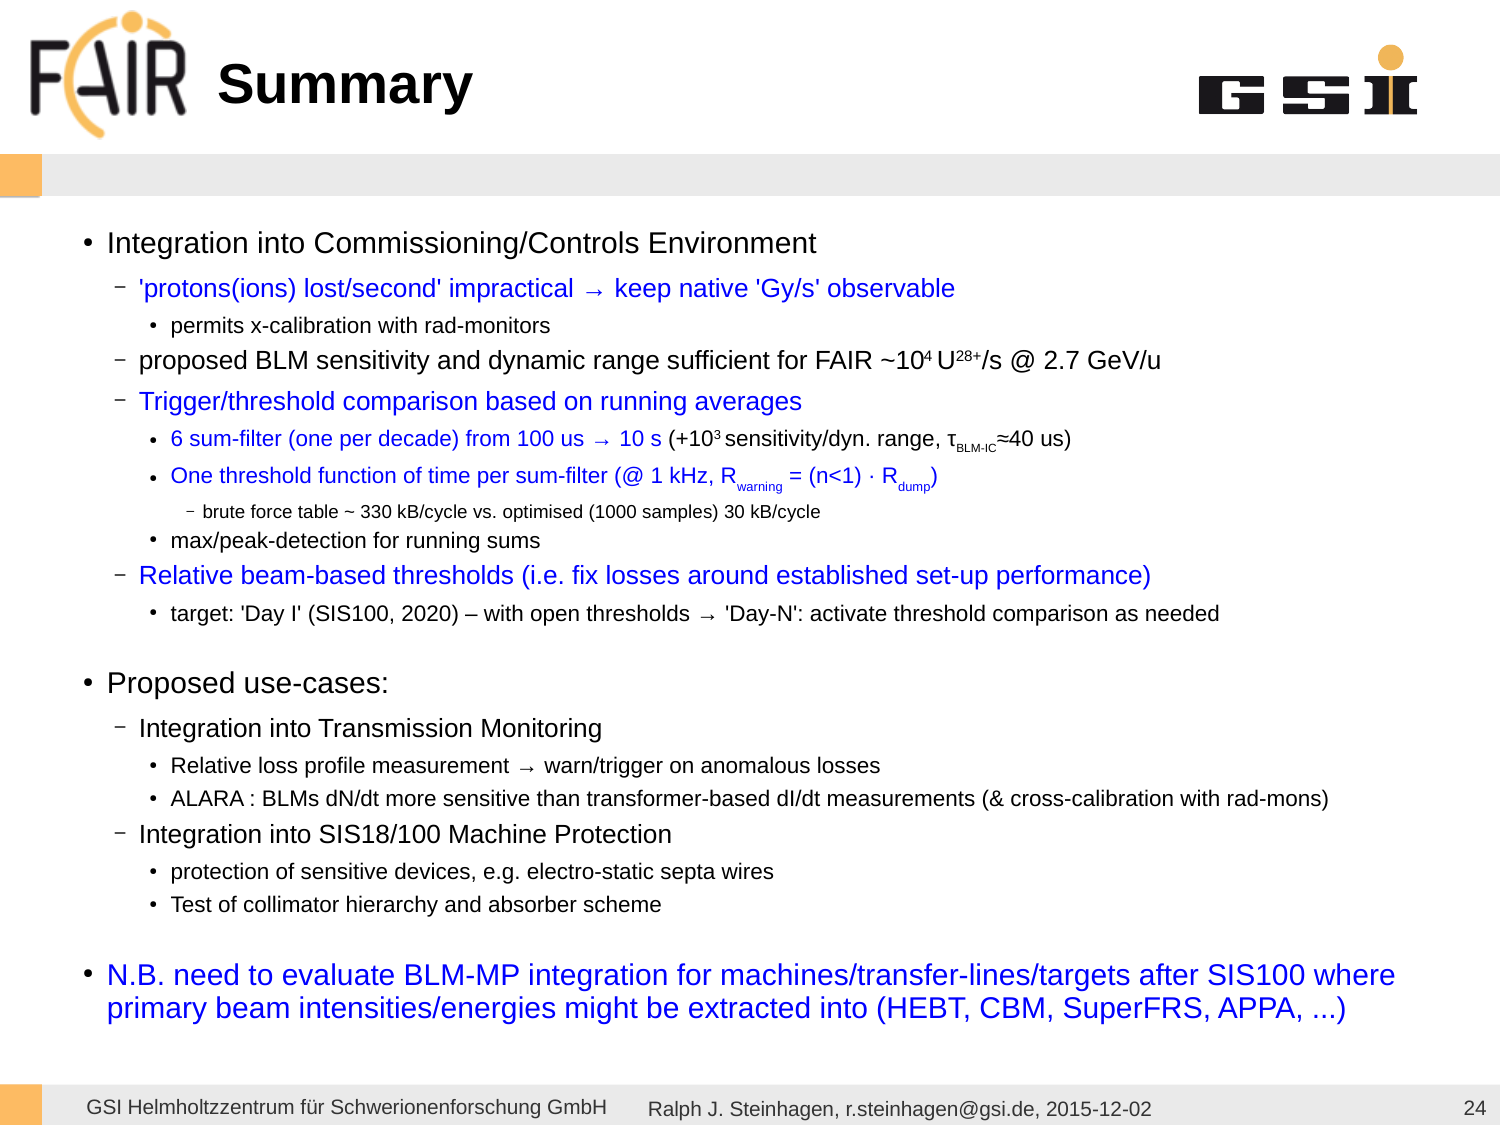

# Summary
Integration into Commissioning/Controls Environment
'protons(ions) lost/second' impractical → keep native 'Gy/s' observable
permits x-calibration with rad-monitors
proposed BLM sensitivity and dynamic range sufficient for FAIR ~104 U28+/s @ 2.7 GeV/u
Trigger/threshold comparison based on running averages
6 sum-filter (one per decade) from 100 us → 10 s (+103 sensitivity/dyn. range, τBLM-IC≈40 us)
One threshold function of time per sum-filter (@ 1 kHz, Rwarning = (n<1) · Rdump)
brute force table ~ 330 kB/cycle vs. optimised (1000 samples) 30 kB/cycle
max/peak-detection for running sums
Relative beam-based thresholds (i.e. fix losses around established set-up performance)
target: 'Day I' (SIS100, 2020) – with open thresholds → 'Day-N': activate threshold comparison as needed
Proposed use-cases:
Integration into Transmission Monitoring
Relative loss profile measurement → warn/trigger on anomalous losses
ALARA : BLMs dN/dt more sensitive than transformer-based dI/dt measurements (& cross-calibration with rad-mons)
Integration into SIS18/100 Machine Protection
protection of sensitive devices, e.g. electro-static septa wires
Test of collimator hierarchy and absorber scheme
N.B. need to evaluate BLM-MP integration for machines/transfer-lines/targets after SIS100 where primary beam intensities/energies might be extracted into (HEBT, CBM, SuperFRS, APPA, ...)